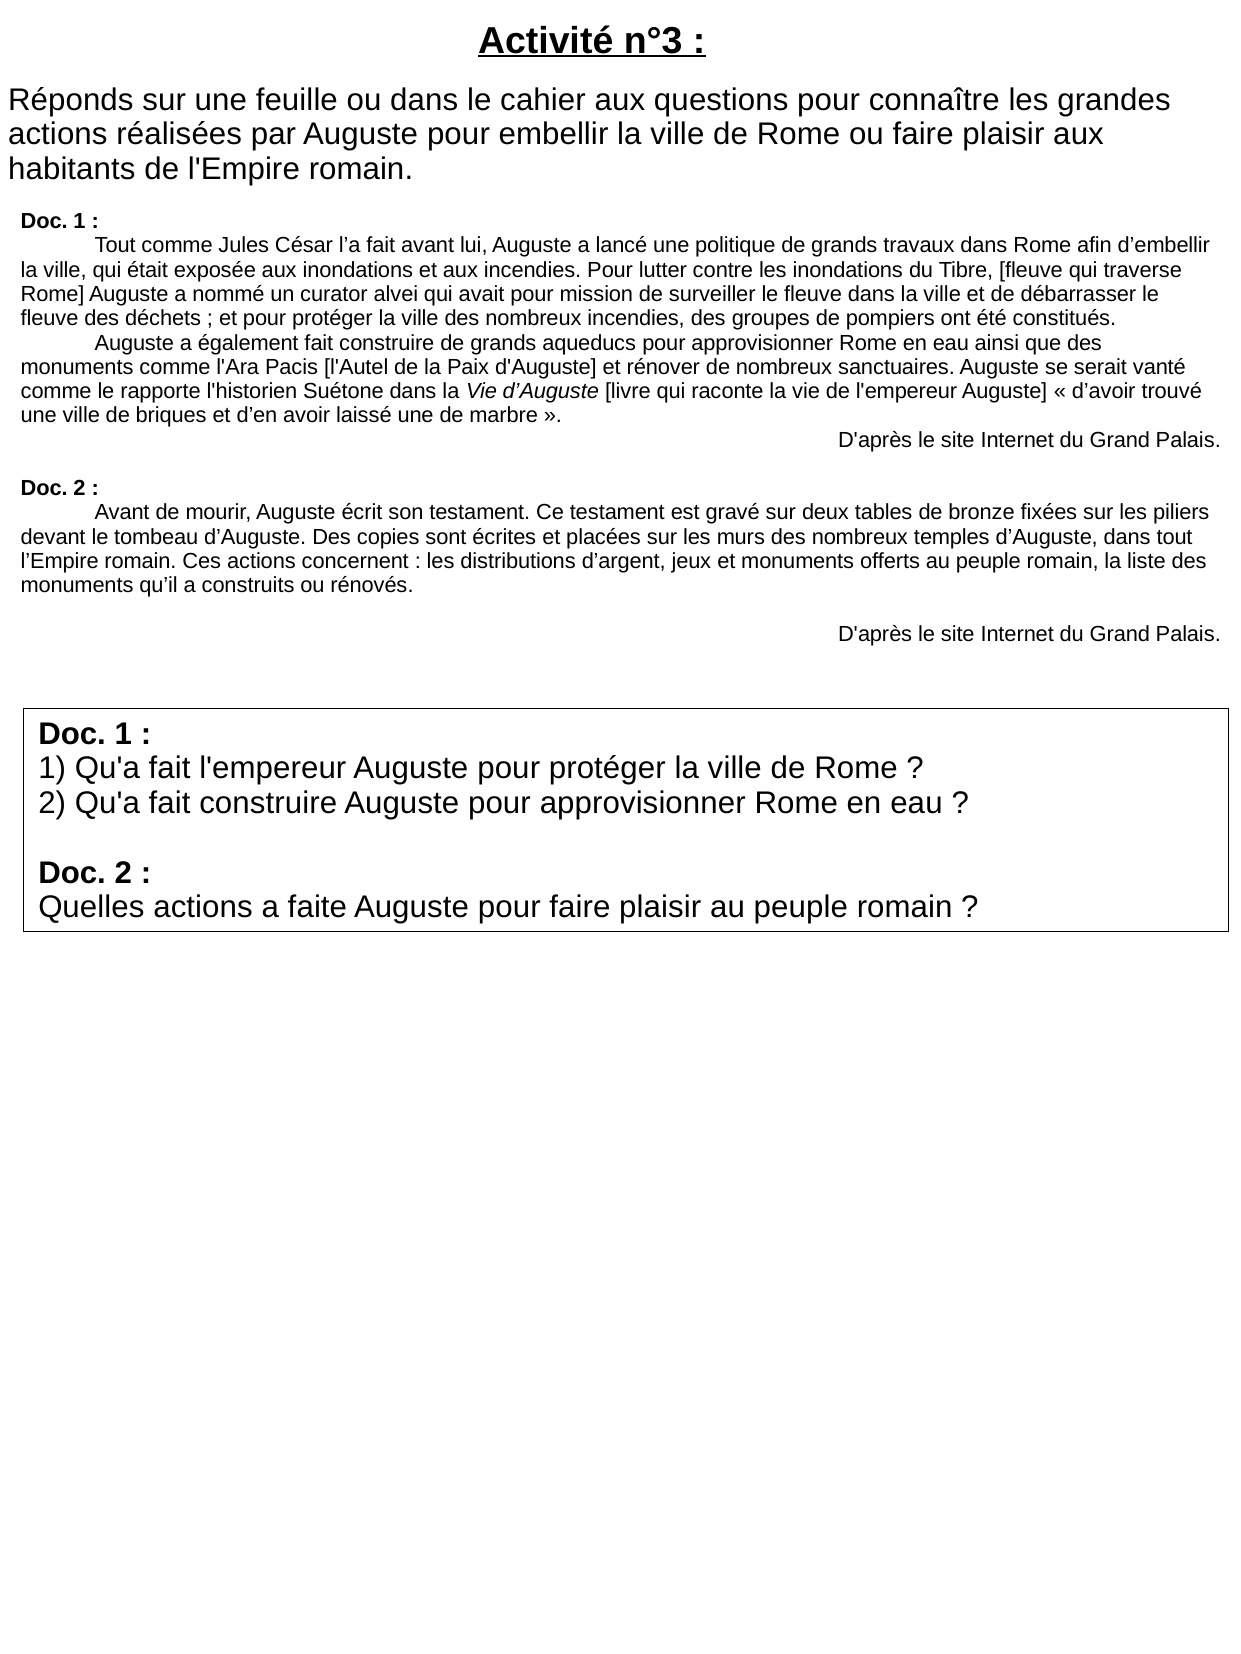

Activité n°3 :
Réponds sur une feuille ou dans le cahier aux questions pour connaître les grandes actions réalisées par Auguste pour embellir la ville de Rome ou faire plaisir aux habitants de l'Empire romain.
Doc. 1 :
	Tout comme Jules César l’a fait avant lui, Auguste a lancé une politique de grands travaux dans Rome afin d’embellir la ville, qui était exposée aux inondations et aux incendies. Pour lutter contre les inondations du Tibre, [fleuve qui traverse Rome] Auguste a nommé un curator alvei qui avait pour mission de surveiller le fleuve dans la ville et de débarrasser le fleuve des déchets ; et pour protéger la ville des nombreux incendies, des groupes de pompiers ont été constitués.
	Auguste a également fait construire de grands aqueducs pour approvisionner Rome en eau ainsi que des monuments comme l'Ara Pacis [l'Autel de la Paix d'Auguste] et rénover de nombreux sanctuaires. Auguste se serait vanté comme le rapporte l'historien Suétone dans la Vie d’Auguste [livre qui raconte la vie de l'empereur Auguste] « d’avoir trouvé une ville de briques et d’en avoir laissé une de marbre ».
D'après le site Internet du Grand Palais.
Doc. 2 :
	Avant de mourir, Auguste écrit son testament. Ce testament est gravé sur deux tables de bronze fixées sur les piliers devant le tombeau d’Auguste. Des copies sont écrites et placées sur les murs des nombreux temples d’Auguste, dans tout l’Empire romain. Ces actions concernent : les distributions d’argent, jeux et monuments offerts au peuple romain, la liste des monuments qu’il a construits ou rénovés.
D'après le site Internet du Grand Palais.
Doc. 1 :
1) Qu'a fait l'empereur Auguste pour protéger la ville de Rome ?
2) Qu'a fait construire Auguste pour approvisionner Rome en eau ?
Doc. 2 :
Quelles actions a faite Auguste pour faire plaisir au peuple romain ?